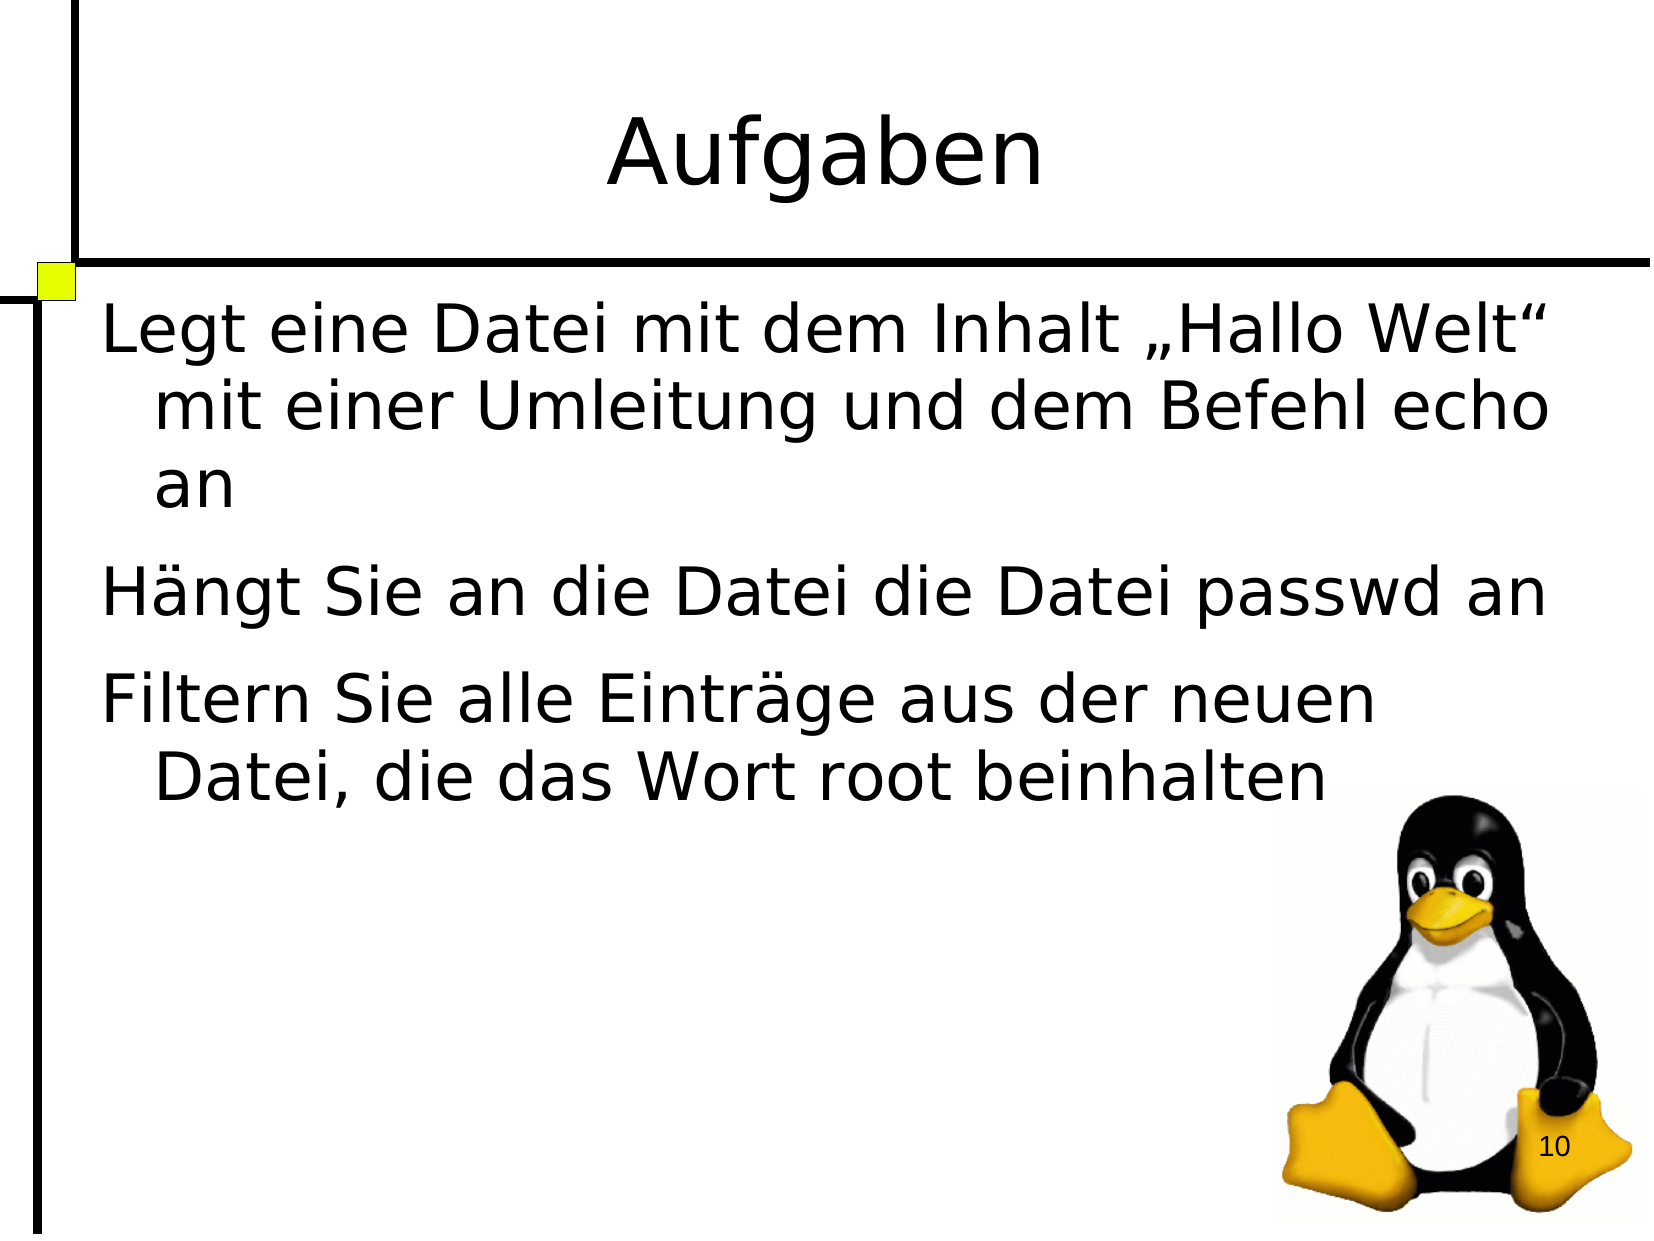

# Aufgaben
Legt eine Datei mit dem Inhalt „Hallo Welt“ mit einer Umleitung und dem Befehl echo an
Hängt Sie an die Datei die Datei passwd an
Filtern Sie alle Einträge aus der neuen Datei, die das Wort root beinhalten
10